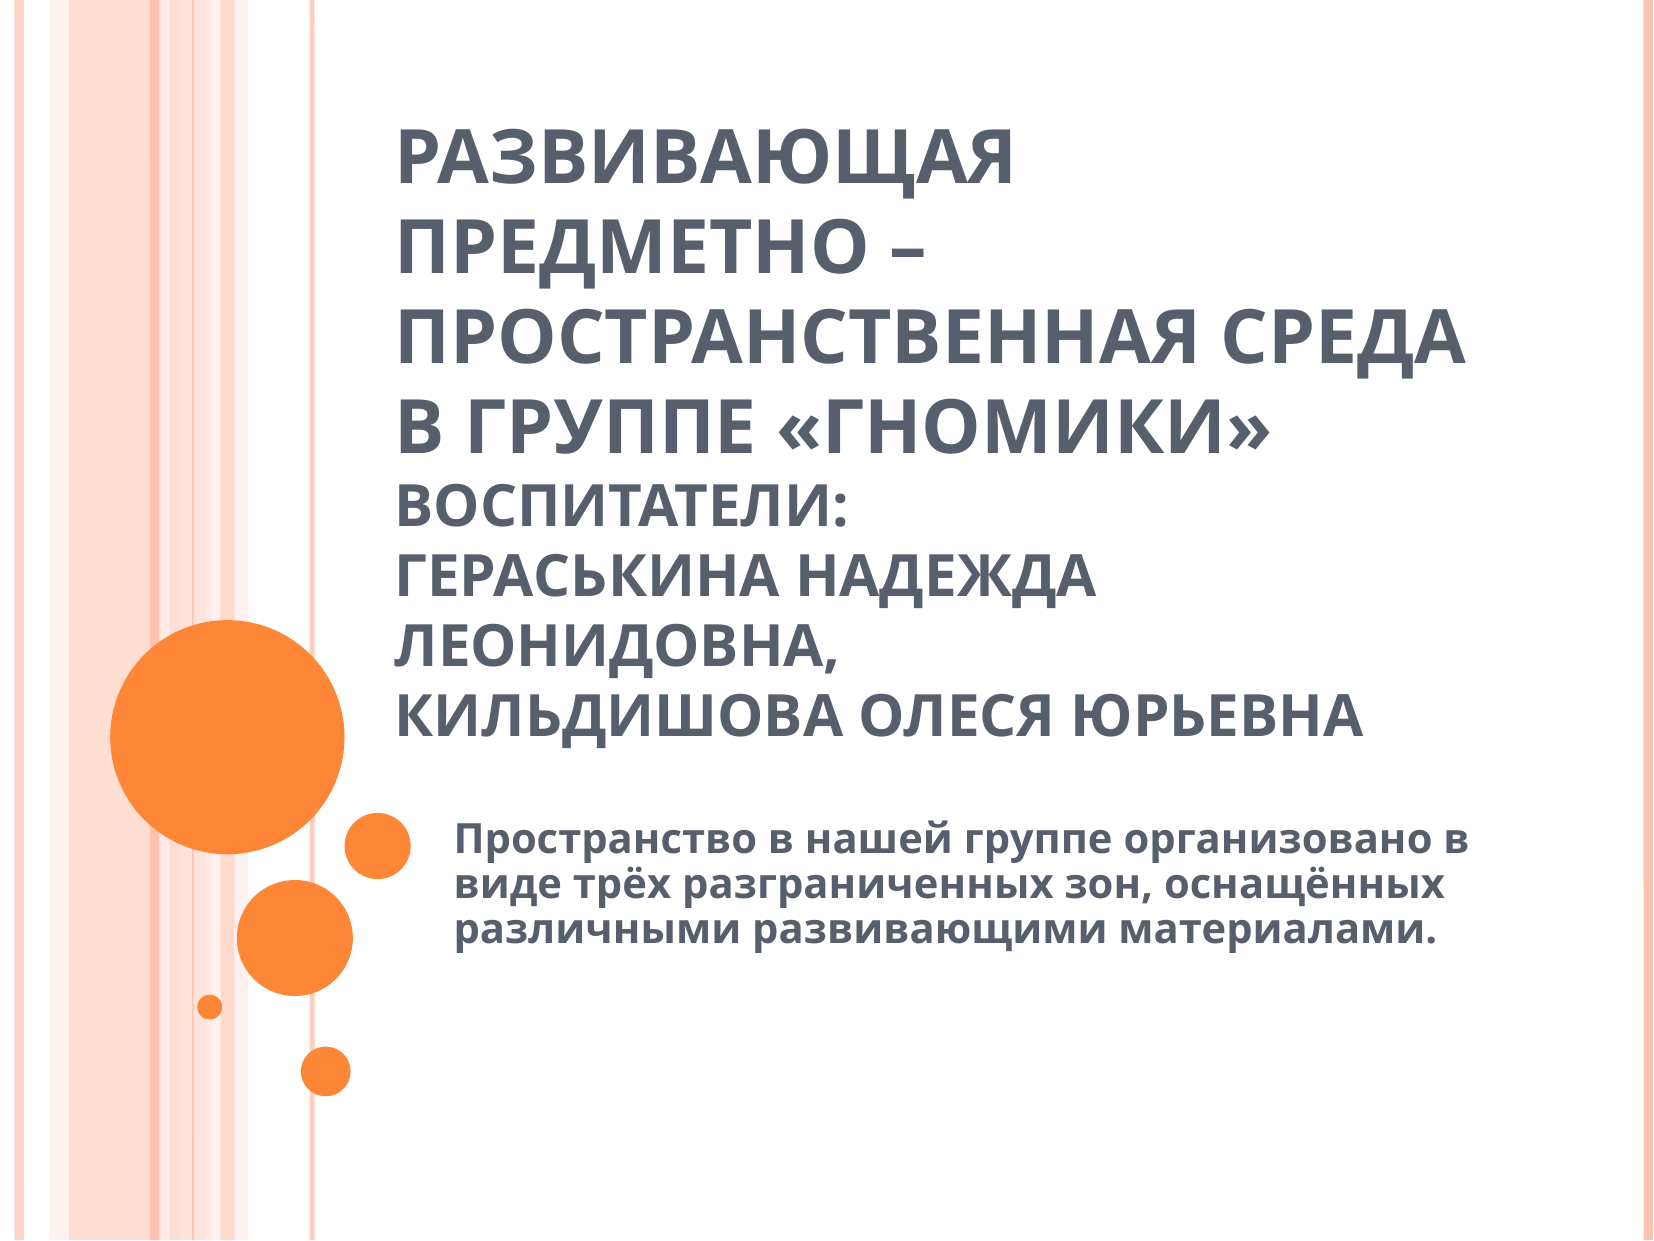

# Развивающая предметно –пространственная среда в группе «Гномики» Воспитатели: Гераськина Надежда Леонидовна, Кильдишова Олеся Юрьевна
Пространство в нашей группе организовано в виде трёх разграниченных зон, оснащённых различными развивающими материалами.